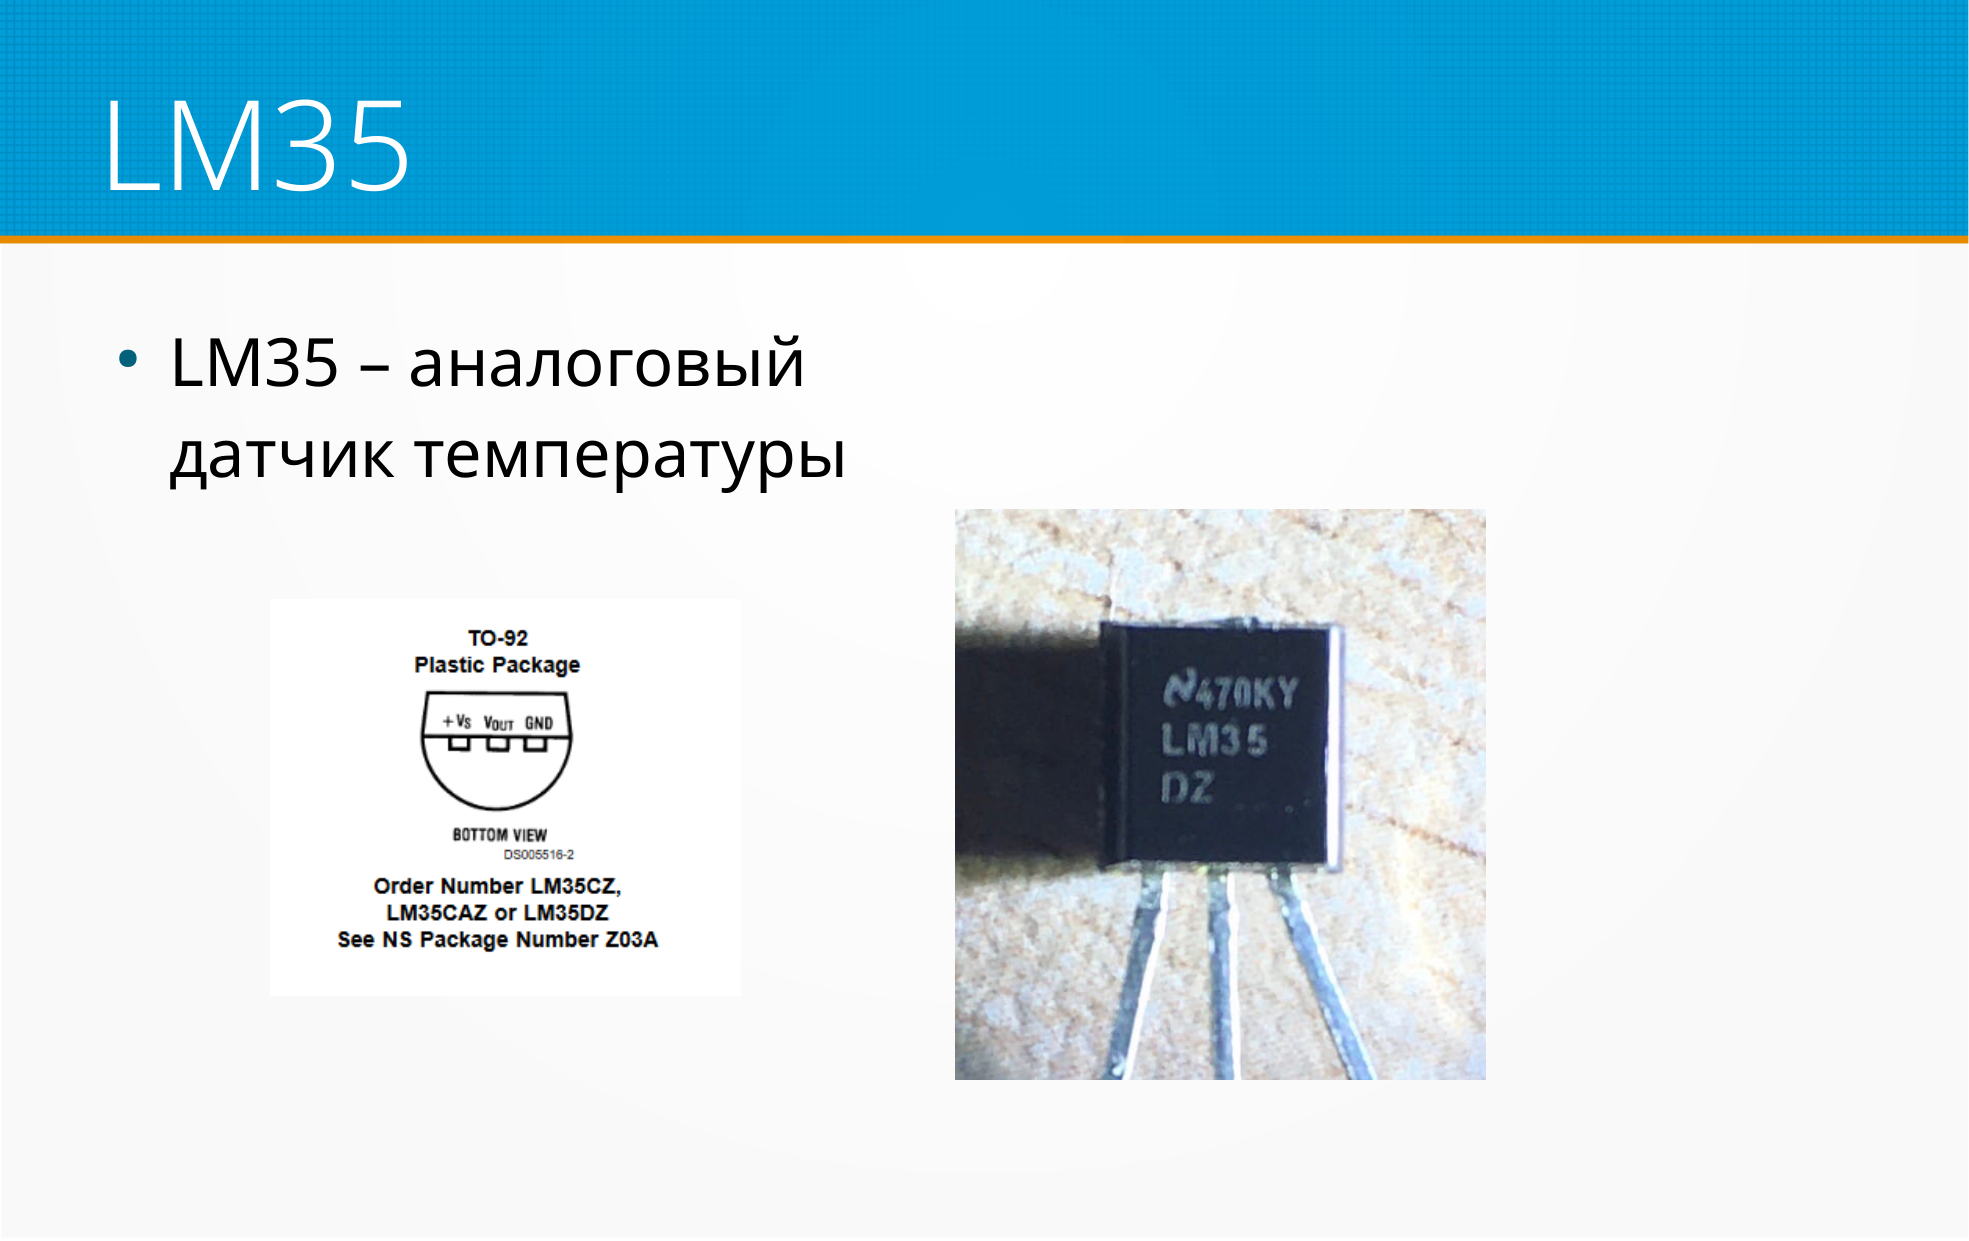

# LM35
LM35 – аналоговый датчик температуры